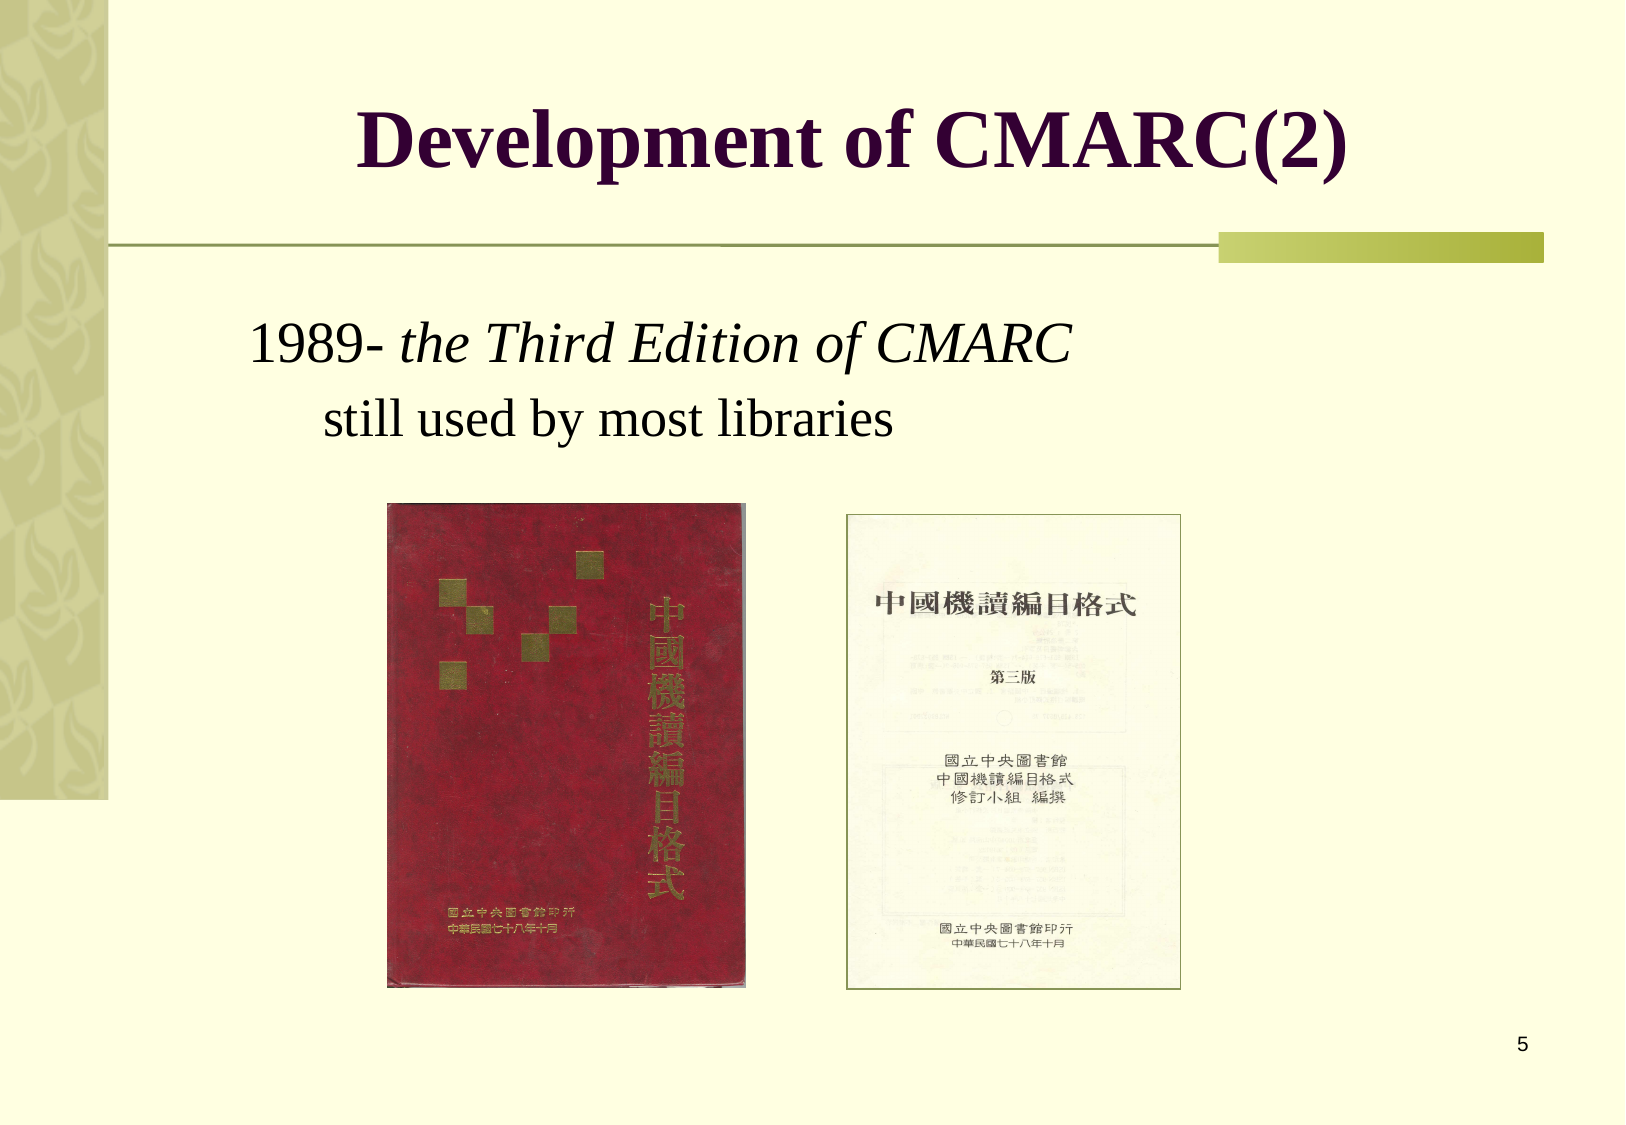

Development of CMARC(2)
# 1989- the Third Edition of CMARC
still used by most libraries
5